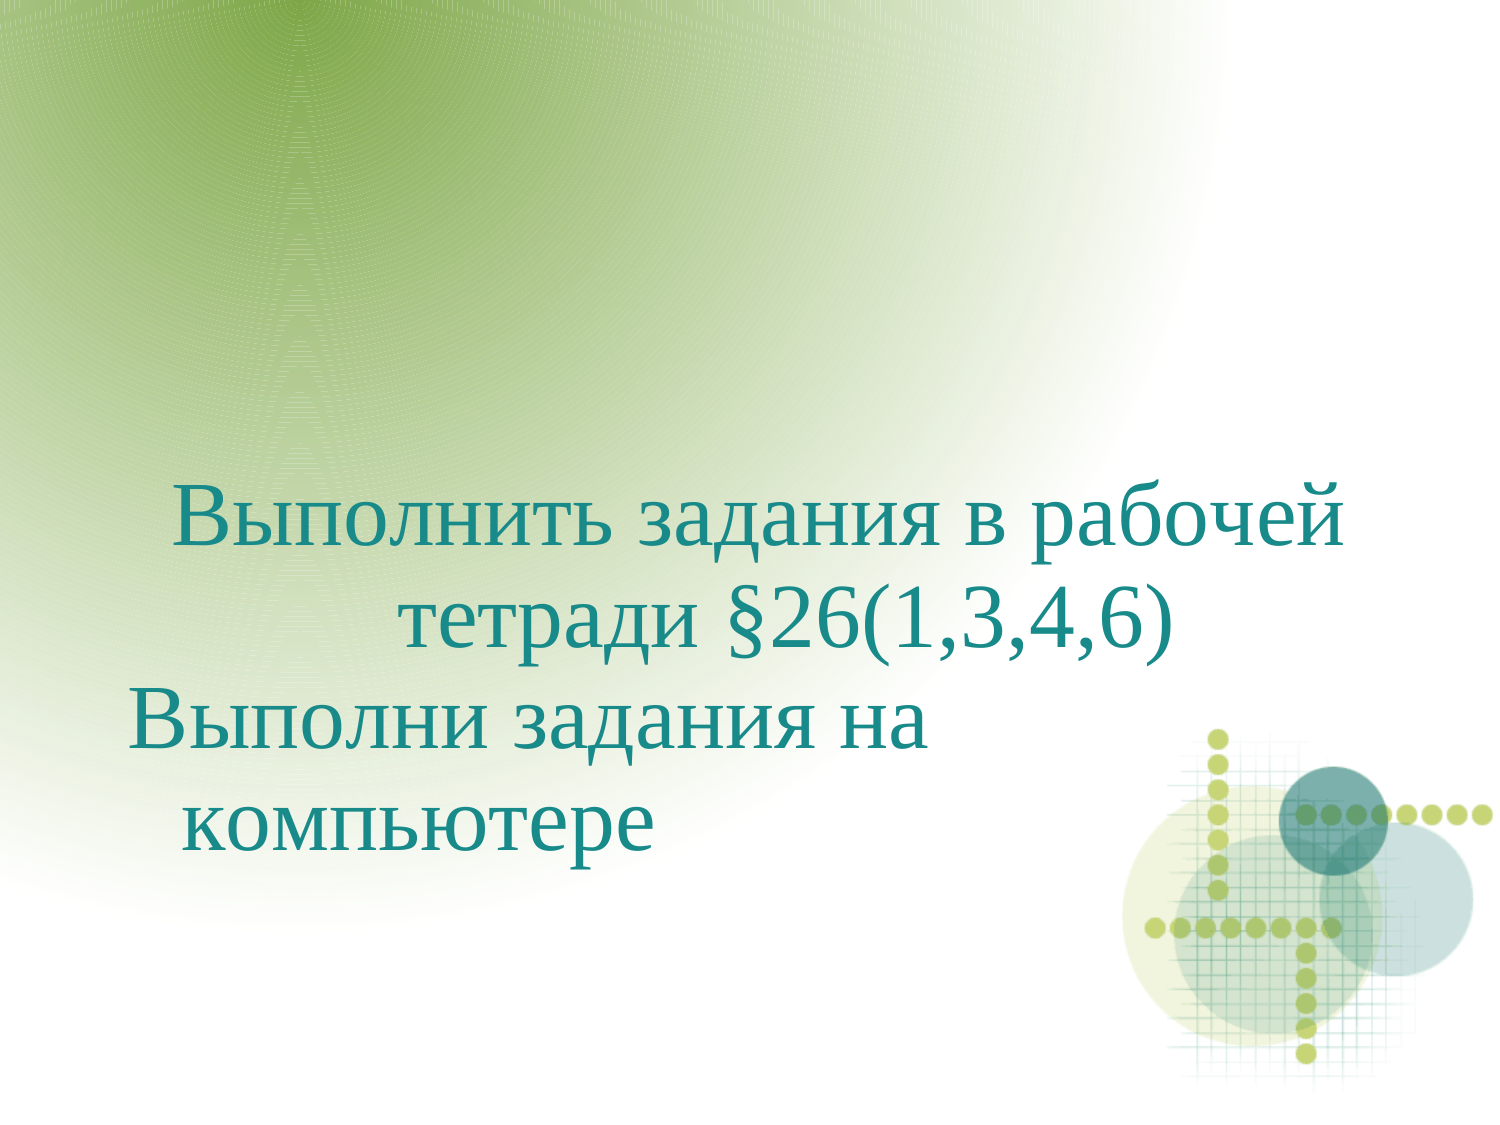

#
Выполнить задания в рабочей тетради §26(1,3,4,6)
Выполни задания на компьютере